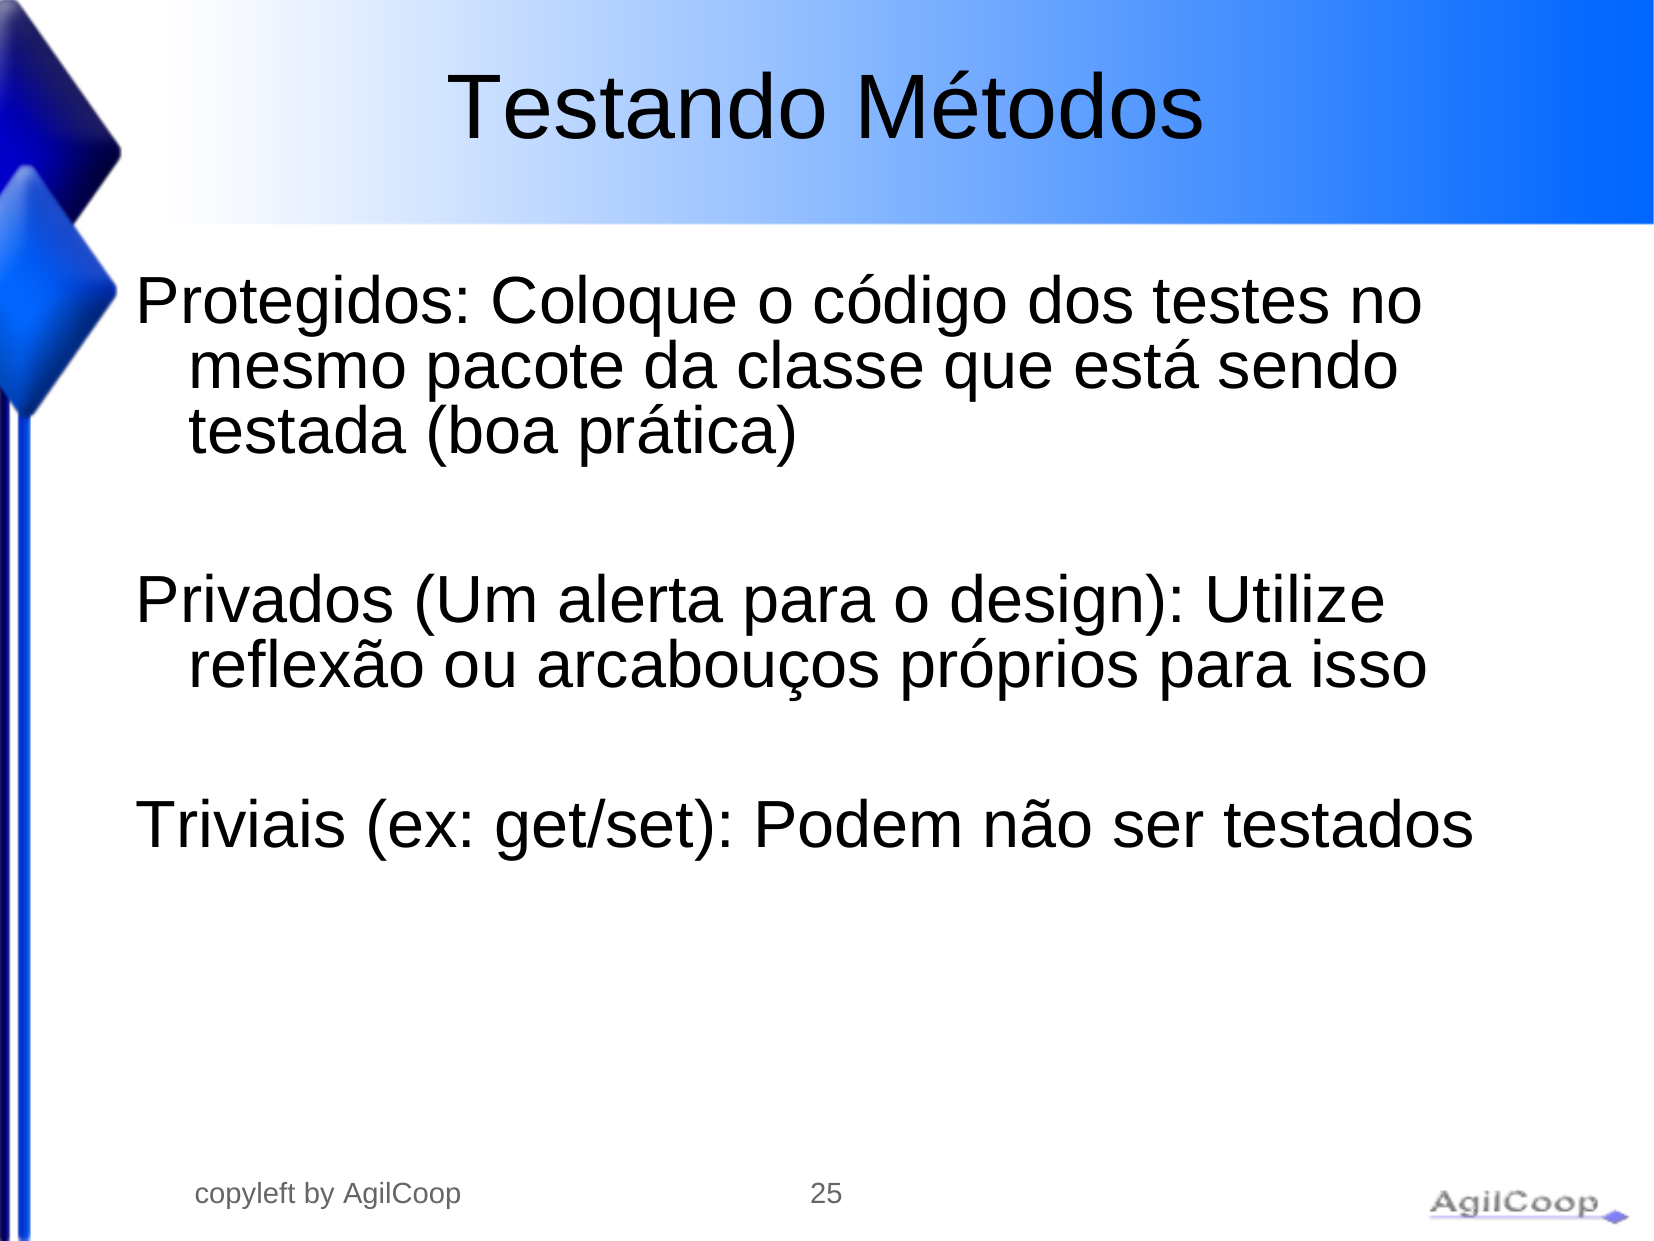

# Testando Métodos
Protegidos: Coloque o código dos testes no mesmo pacote da classe que está sendo testada (boa prática)
Privados (Um alerta para o design): Utilize reflexão ou arcabouços próprios para isso
Triviais (ex: get/set): Podem não ser testados
copyleft by AgilCoop
25